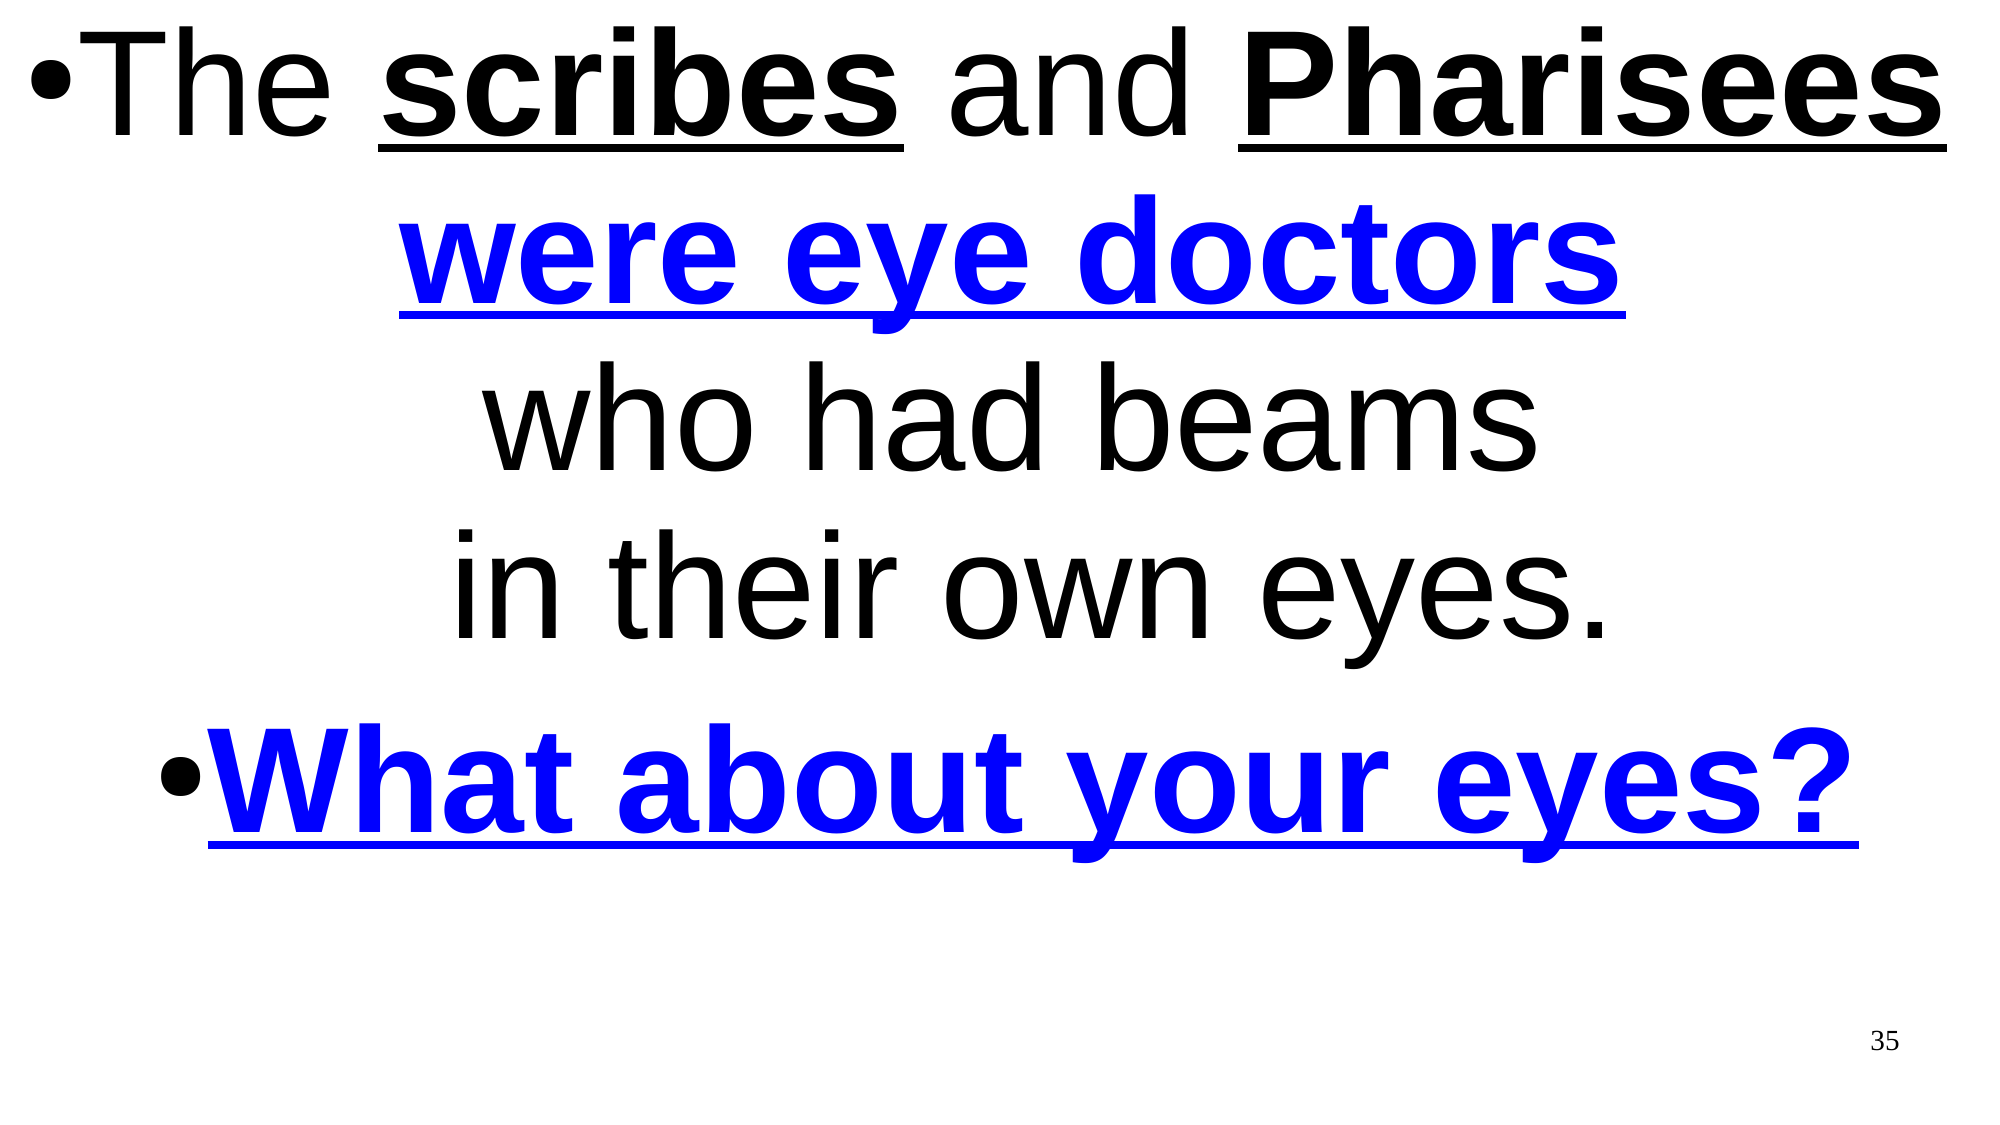

# The scribes and Pharisees were eye doctors who had beams in their own eyes.
What about your eyes?
35